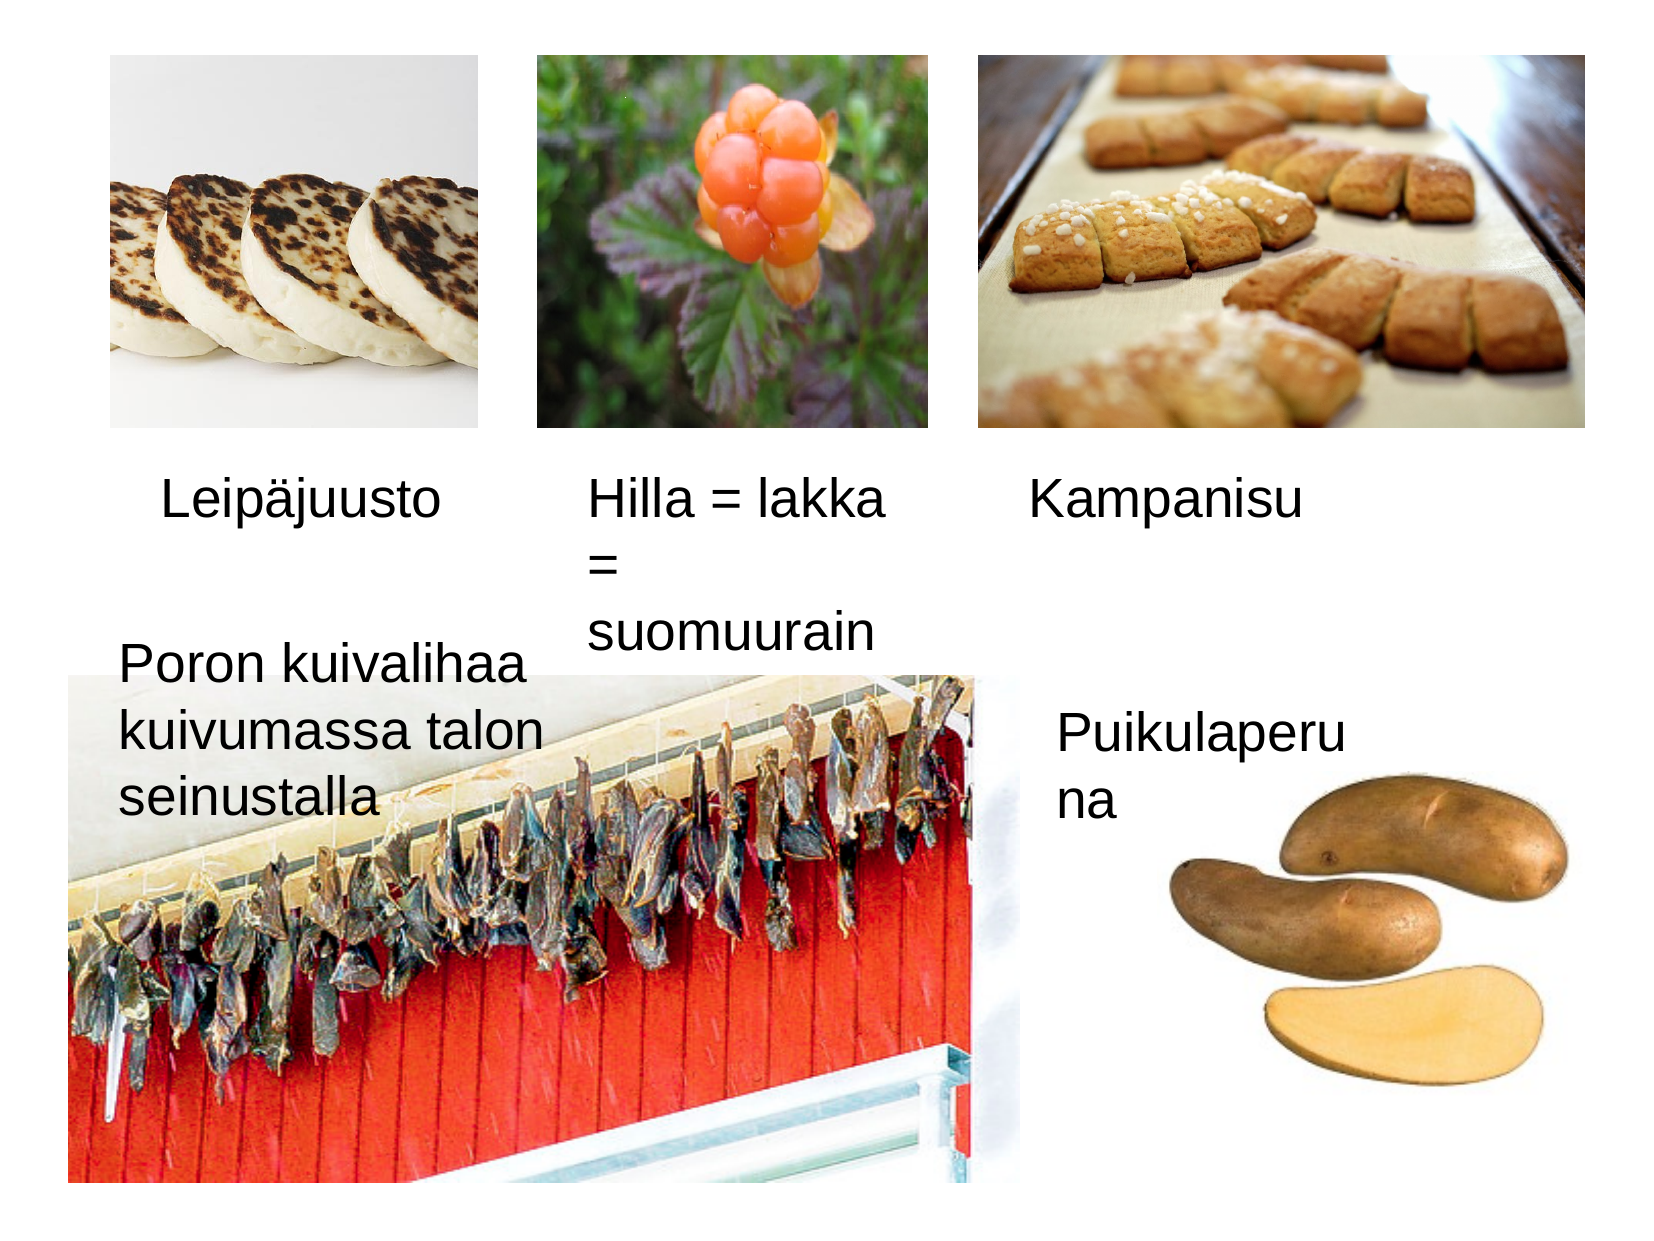

Leipäjuusto
Hilla = lakka = suomuurain
Kampanisu
Poron kuivalihaa kuivumassa talon seinustalla
Puikulaperuna